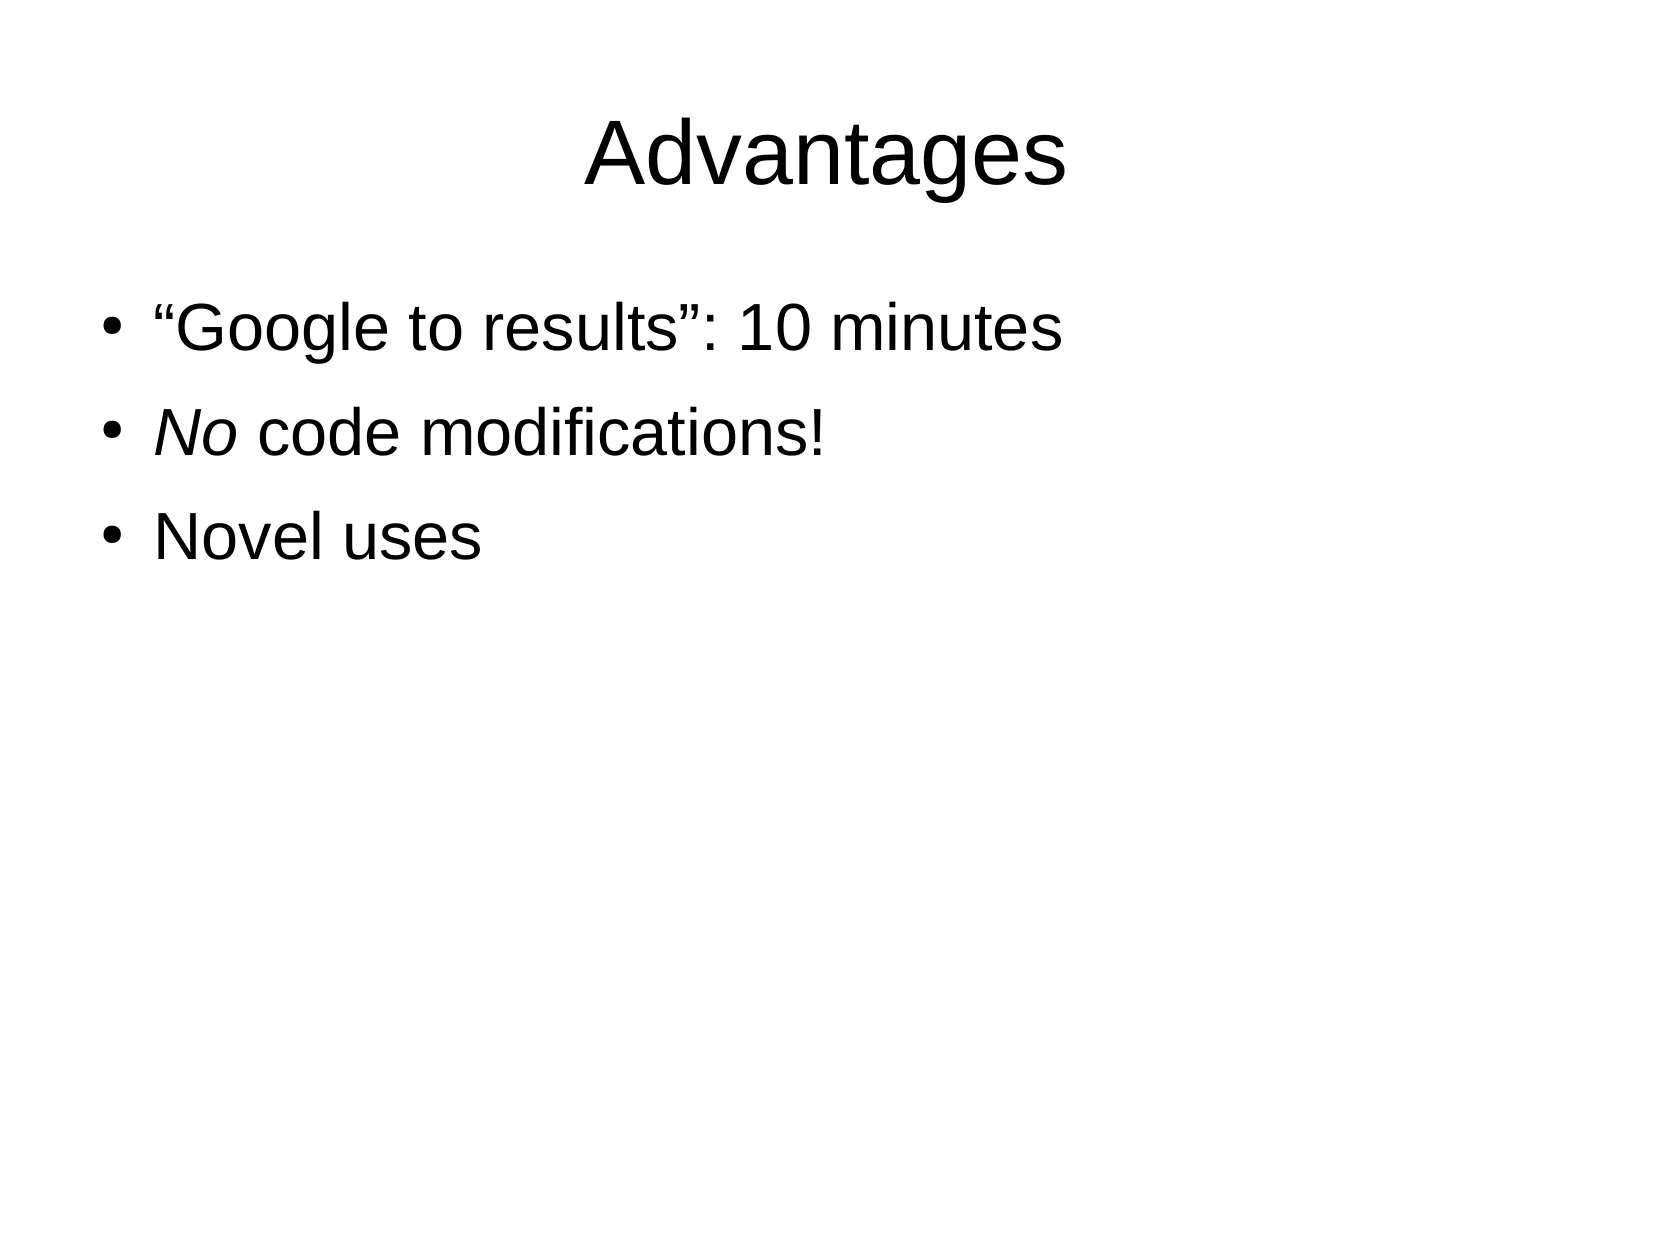

# Advantages
“Google to results”: 10 minutes
No code modifications!
Novel uses